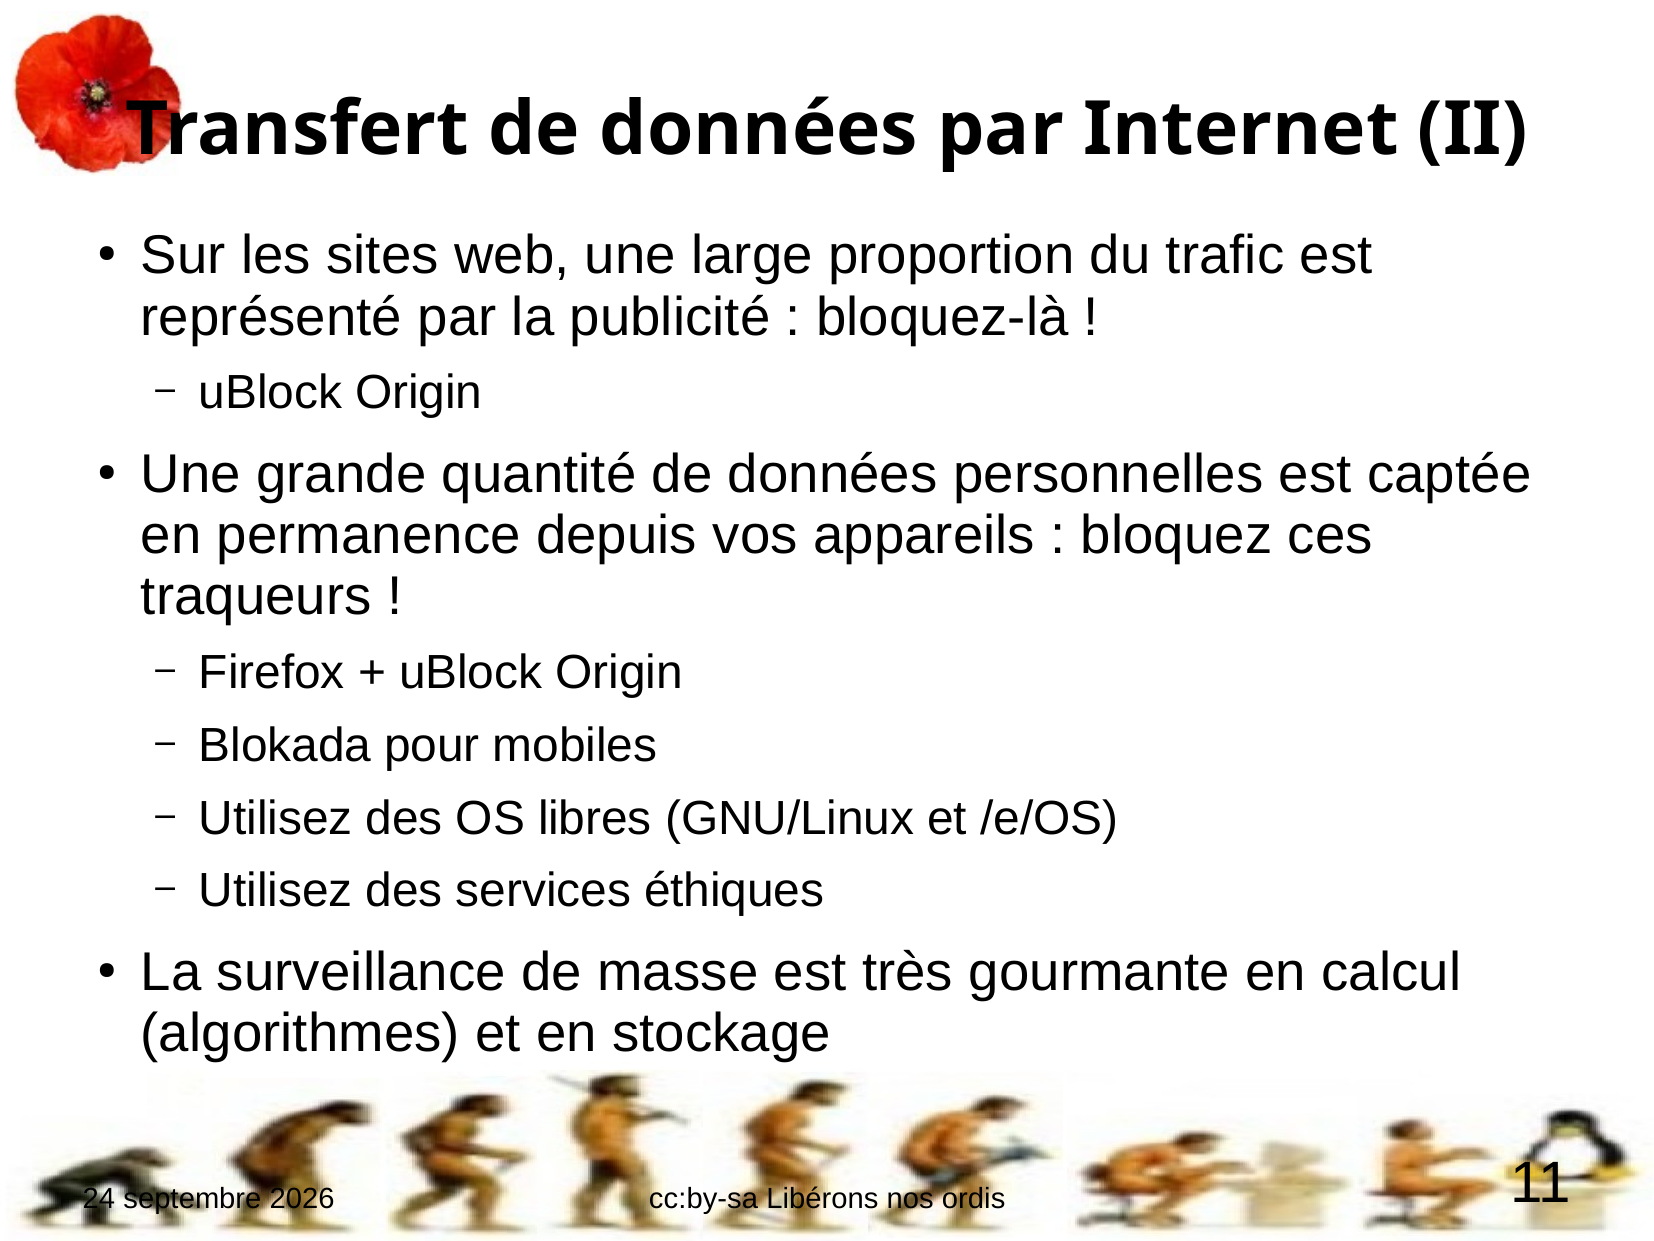

# Transfert de données par Internet (II)
Sur les sites web, une large proportion du trafic est représenté par la publicité : bloquez-là !
uBlock Origin
Une grande quantité de données personnelles est captée en permanence depuis vos appareils : bloquez ces traqueurs !
Firefox + uBlock Origin
Blokada pour mobiles
Utilisez des OS libres (GNU/Linux et /e/OS)
Utilisez des services éthiques
La surveillance de masse est très gourmante en calcul (algorithmes) et en stockage